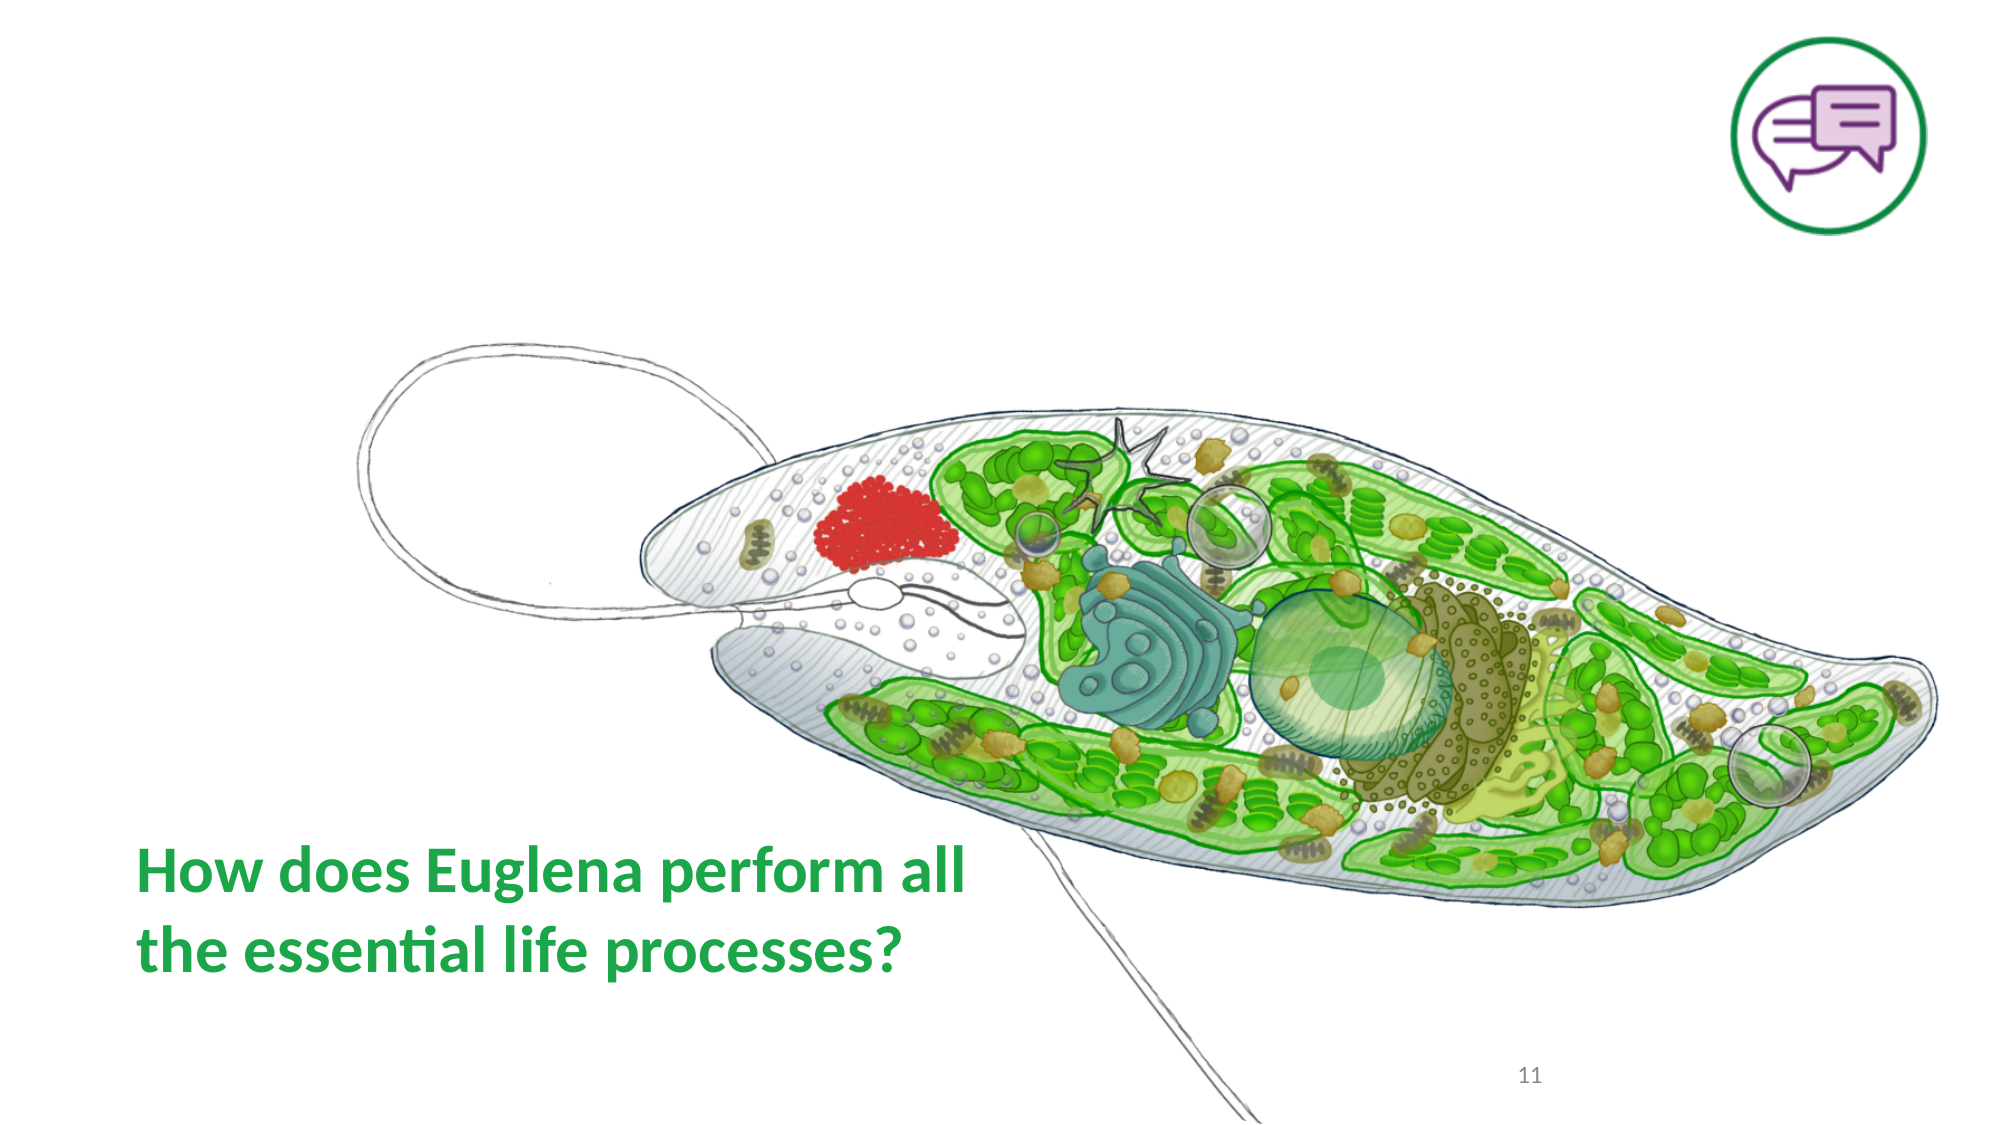

Euglena viridis
How does Euglena perform all the essential life processes?